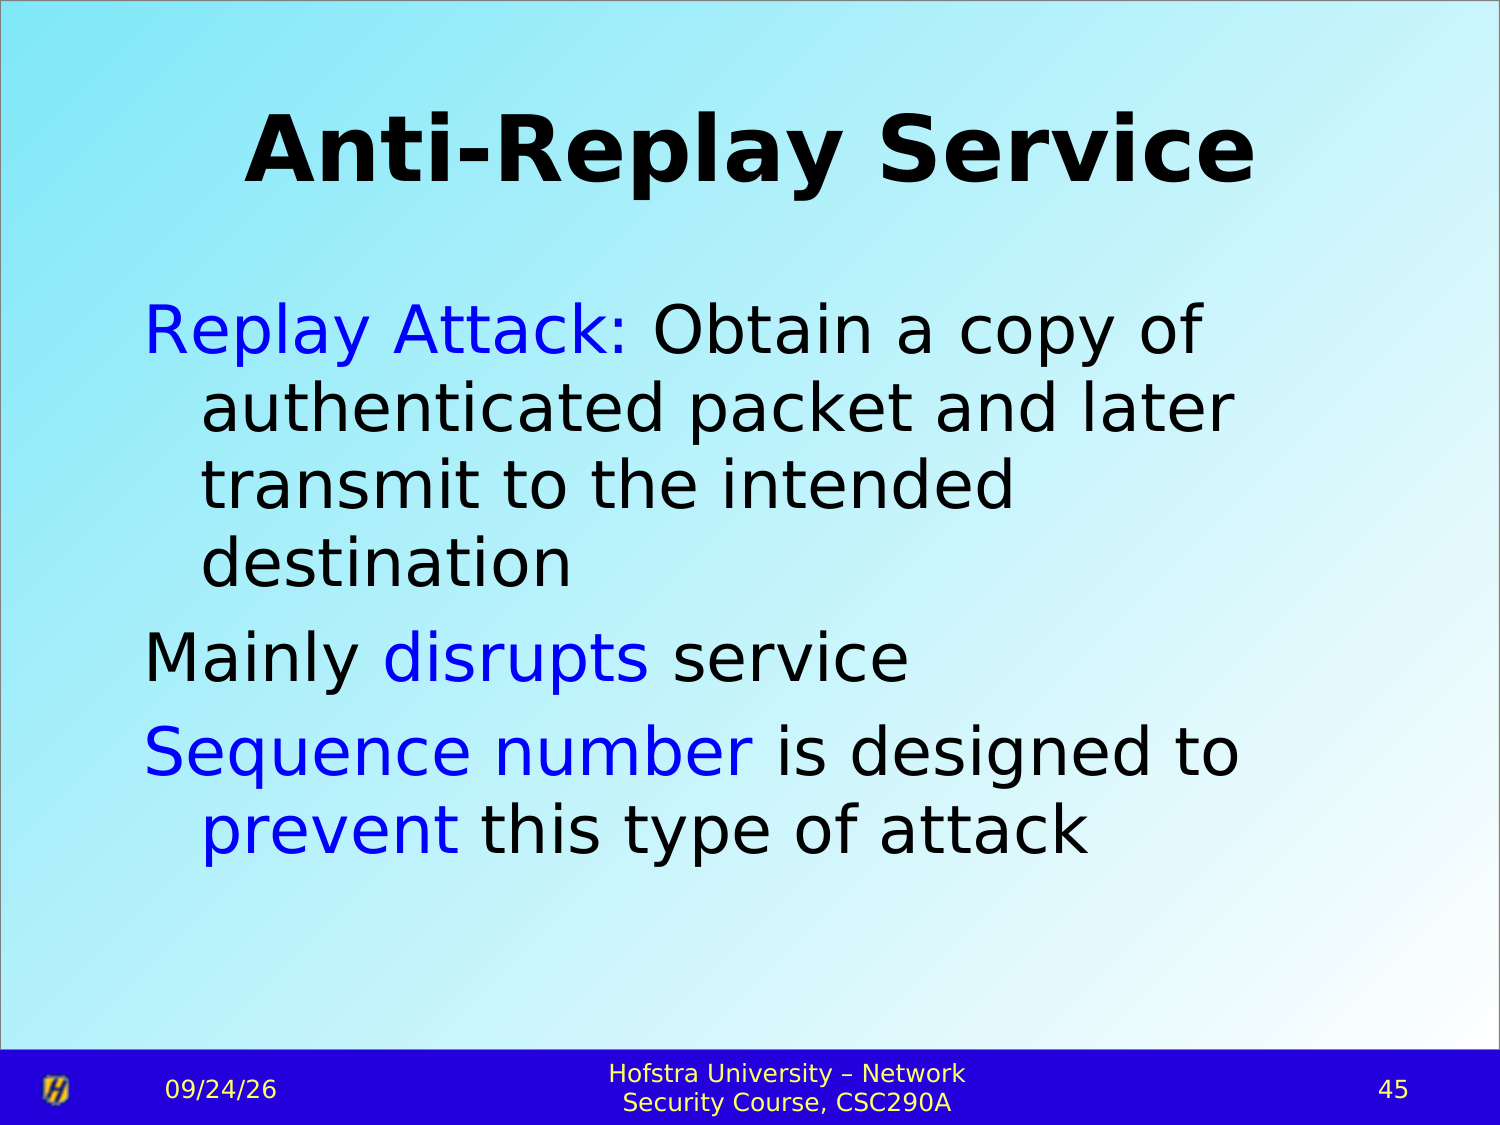

# Anti-Replay Service
Replay Attack: Obtain a copy of authenticated packet and later transmit to the intended destination
Mainly disrupts service
Sequence number is designed to prevent this type of attack
45